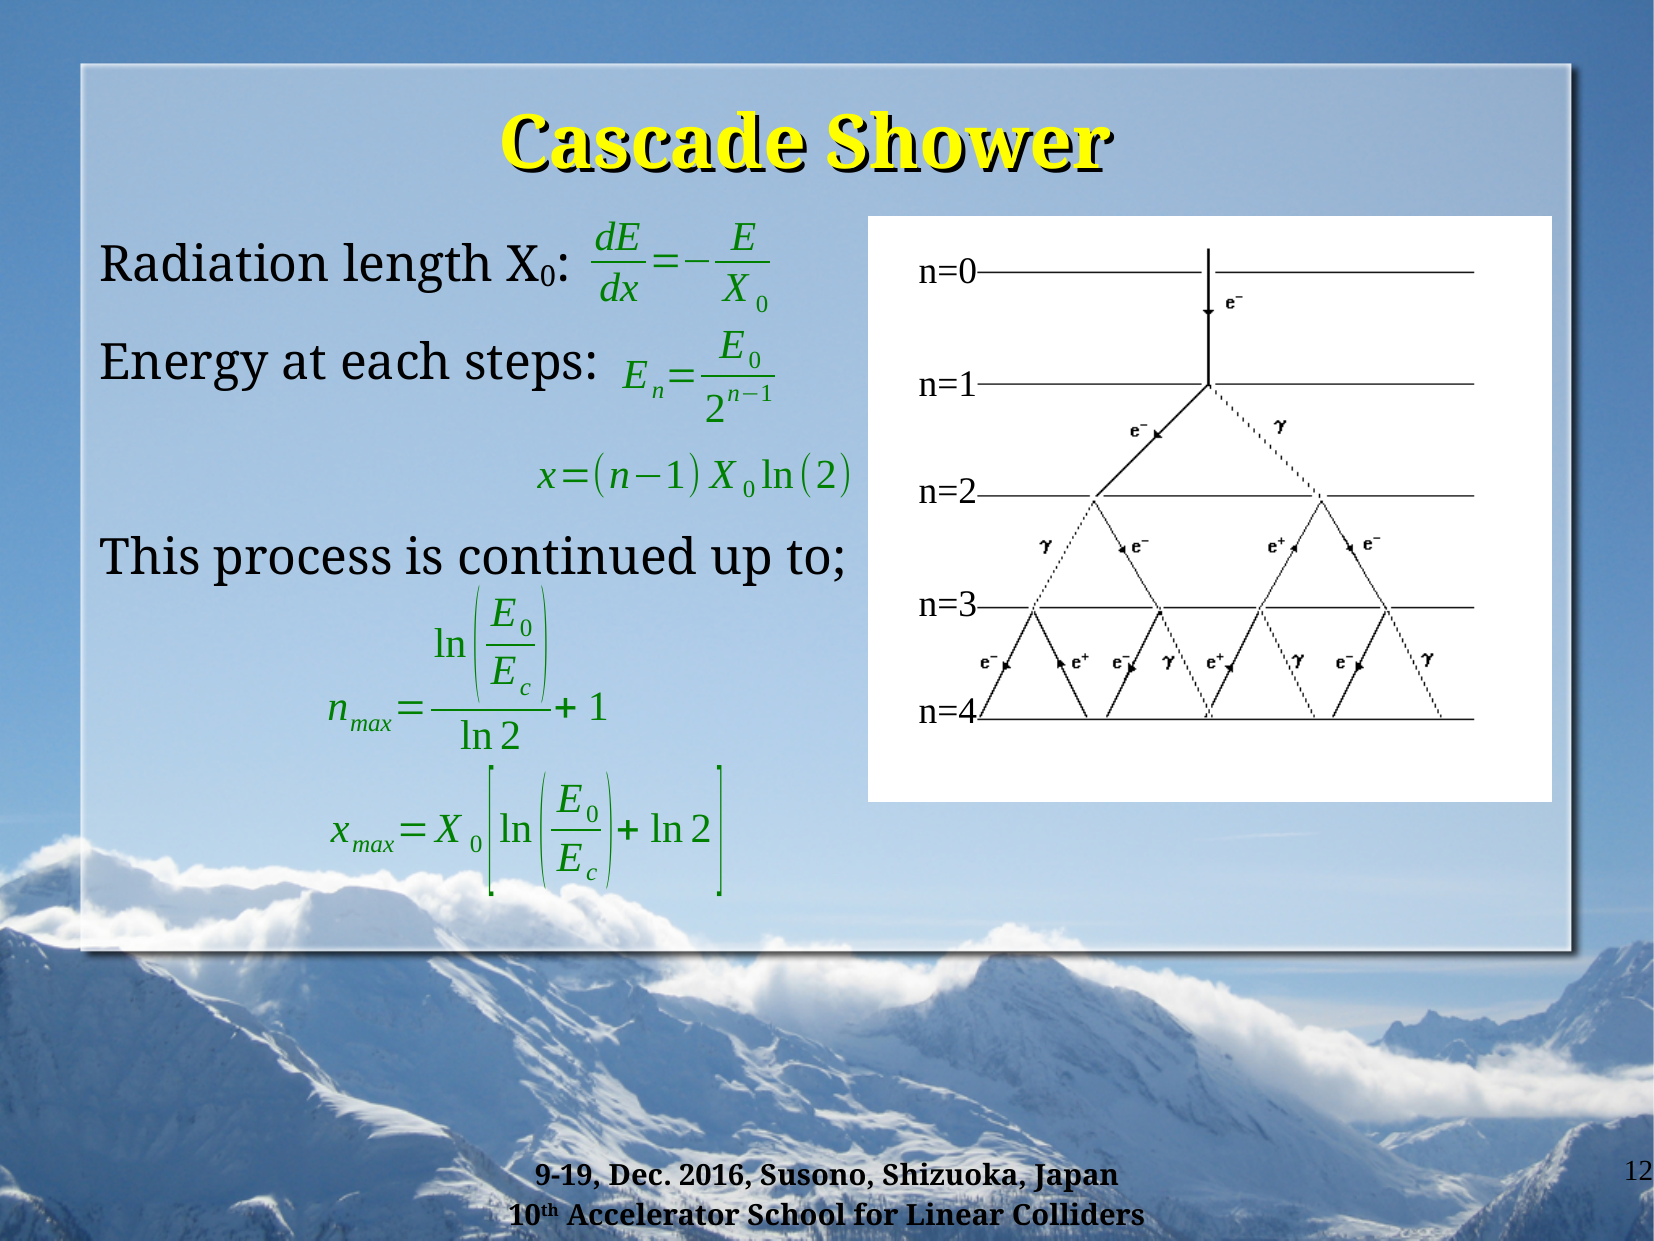

# Cascade Shower
Radiation length X0:
Energy at each steps:
This process is continued up to;
n=0
n=1
n=1
n=2
n=3
n=4
12